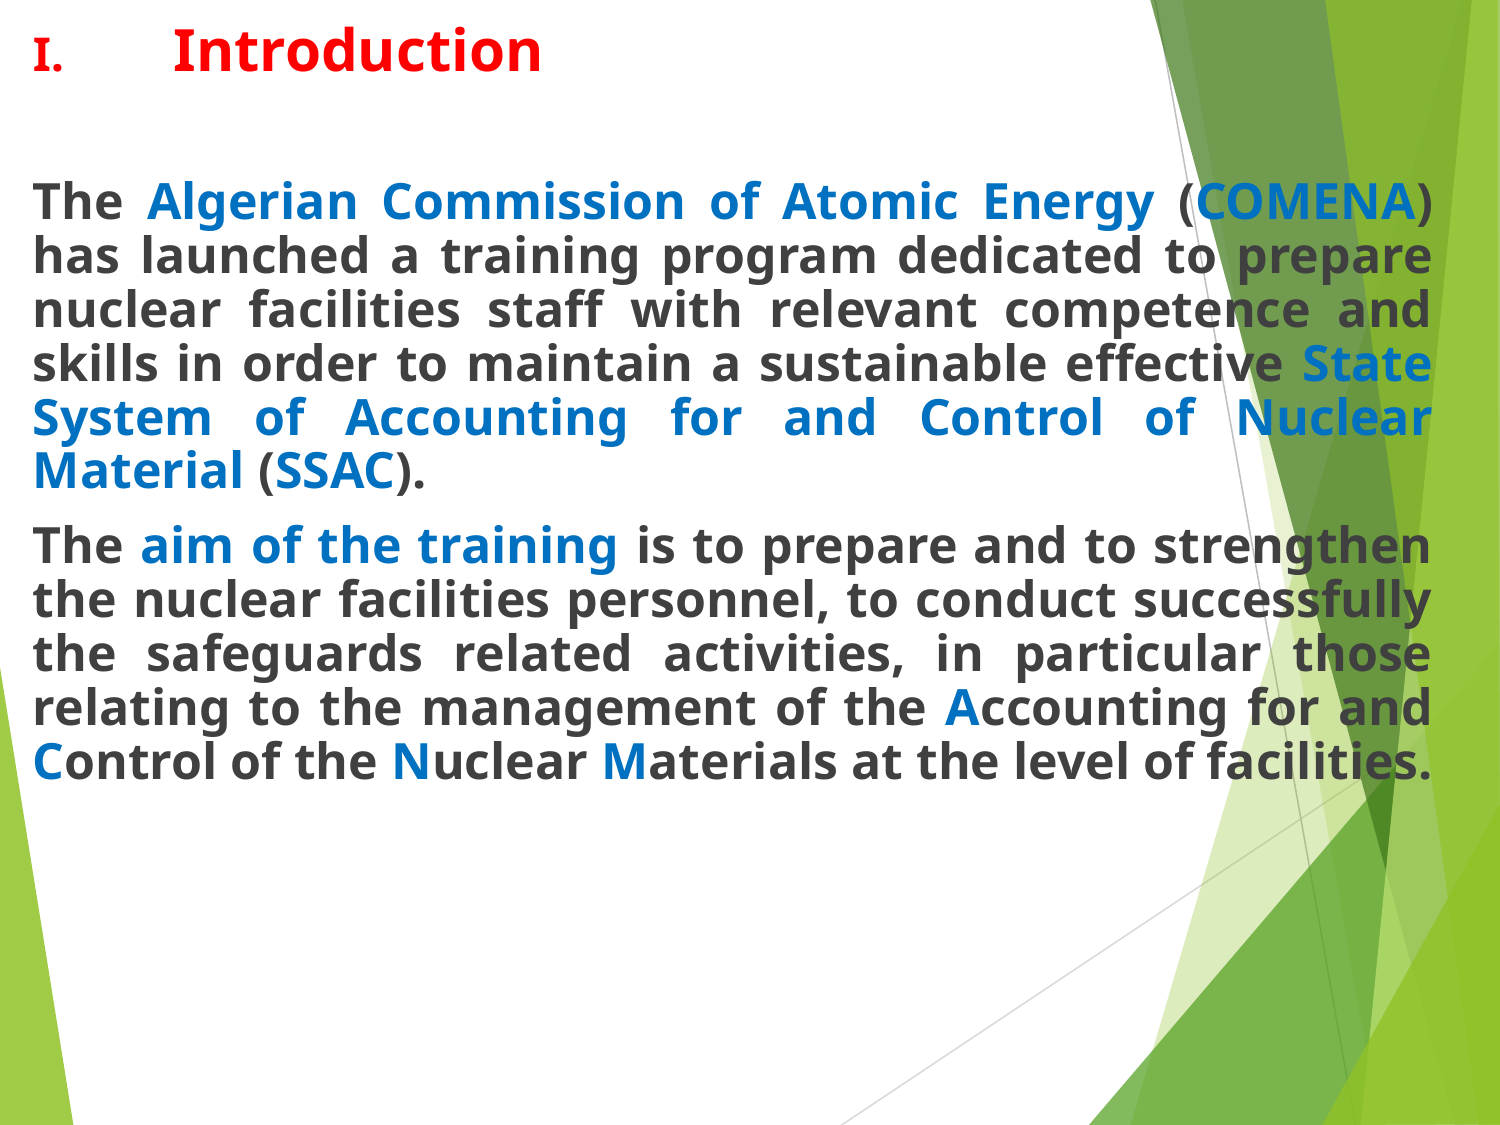

# Introduction
The Algerian Commission of Atomic Energy (COMENA) has launched a training program dedicated to prepare nuclear facilities staff with relevant competence and skills in order to maintain a sustainable effective State System of Accounting for and Control of Nuclear Material (SSAC).
The aim of the training is to prepare and to strengthen the nuclear facilities personnel, to conduct successfully the safeguards related activities, in particular those relating to the management of the Accounting for and Control of the Nuclear Materials at the level of facilities.